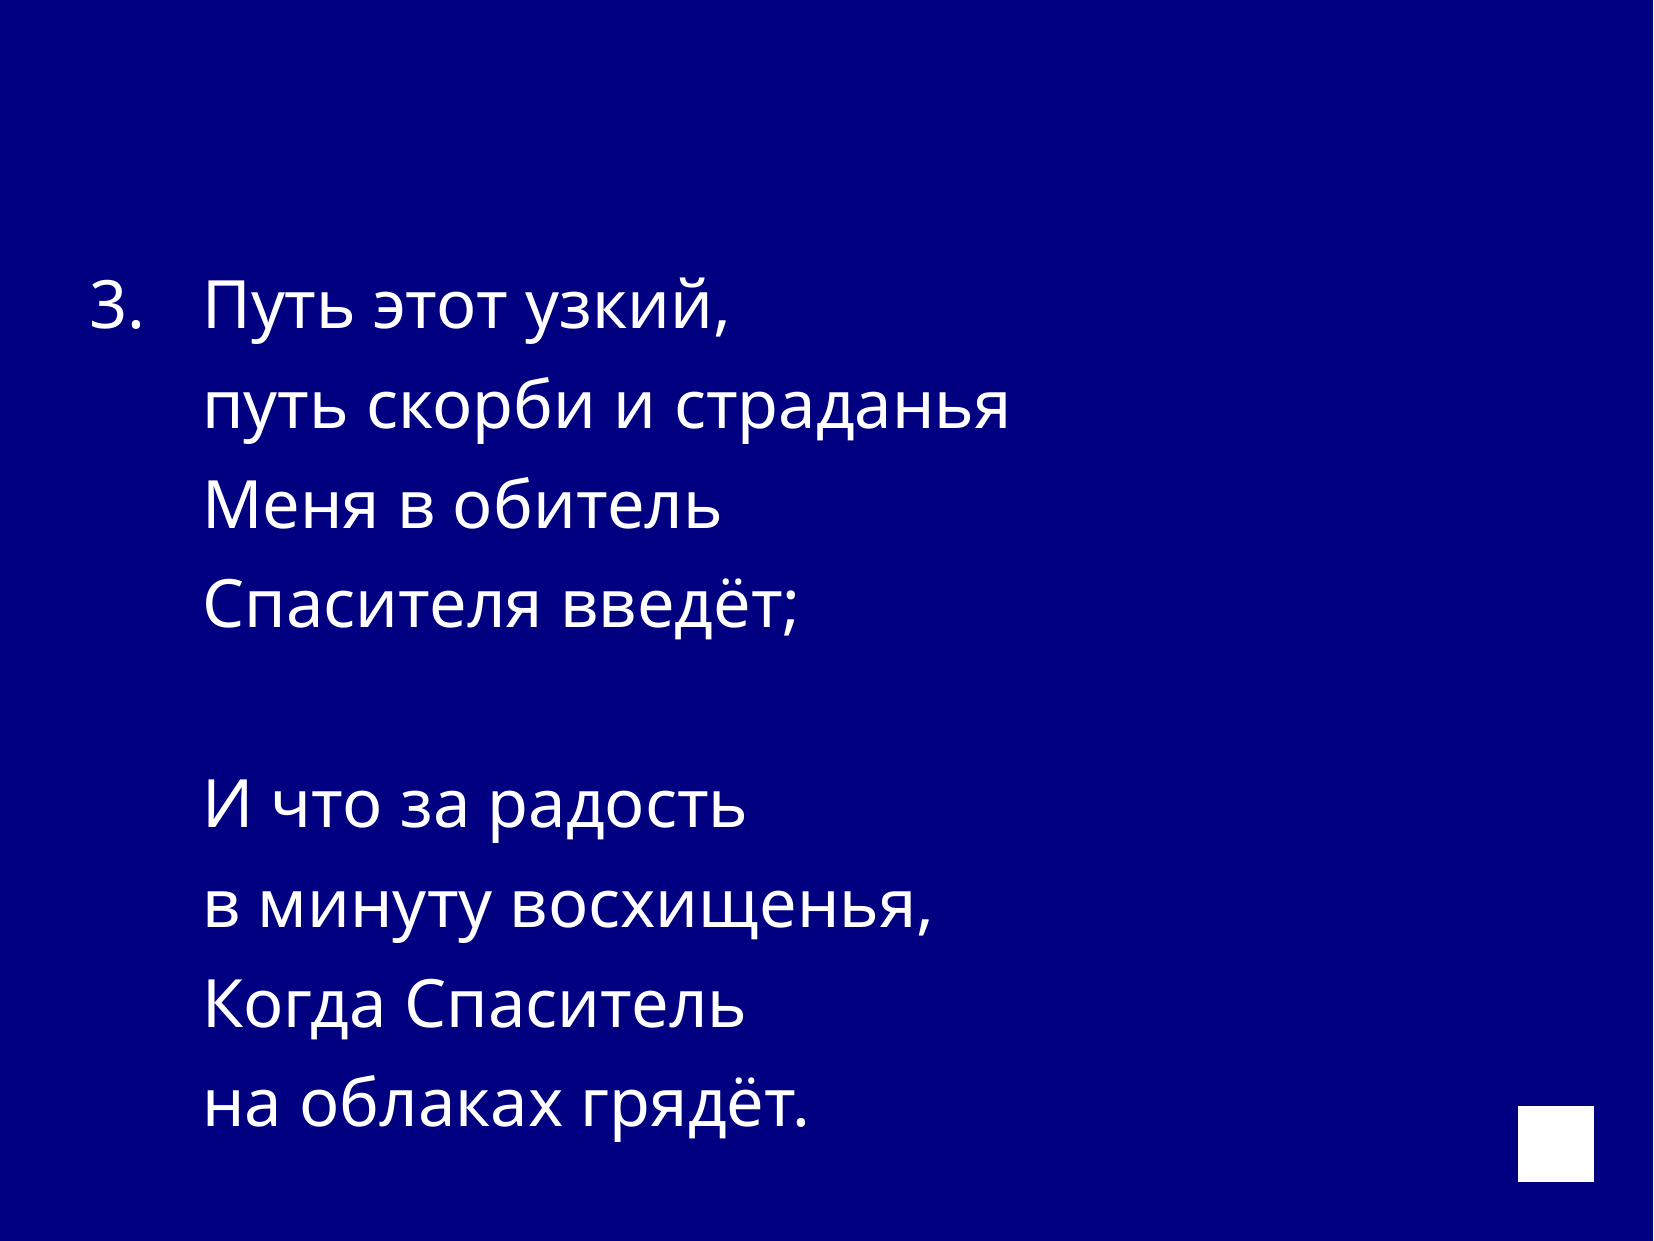

3.	Путь этот узкий,
	путь скорби и страданья
	Меня в обитель
	Спасителя введёт;
	И что за радость
	в минуту восхищенья,
	Когда Спаситель
	на облаках грядёт.